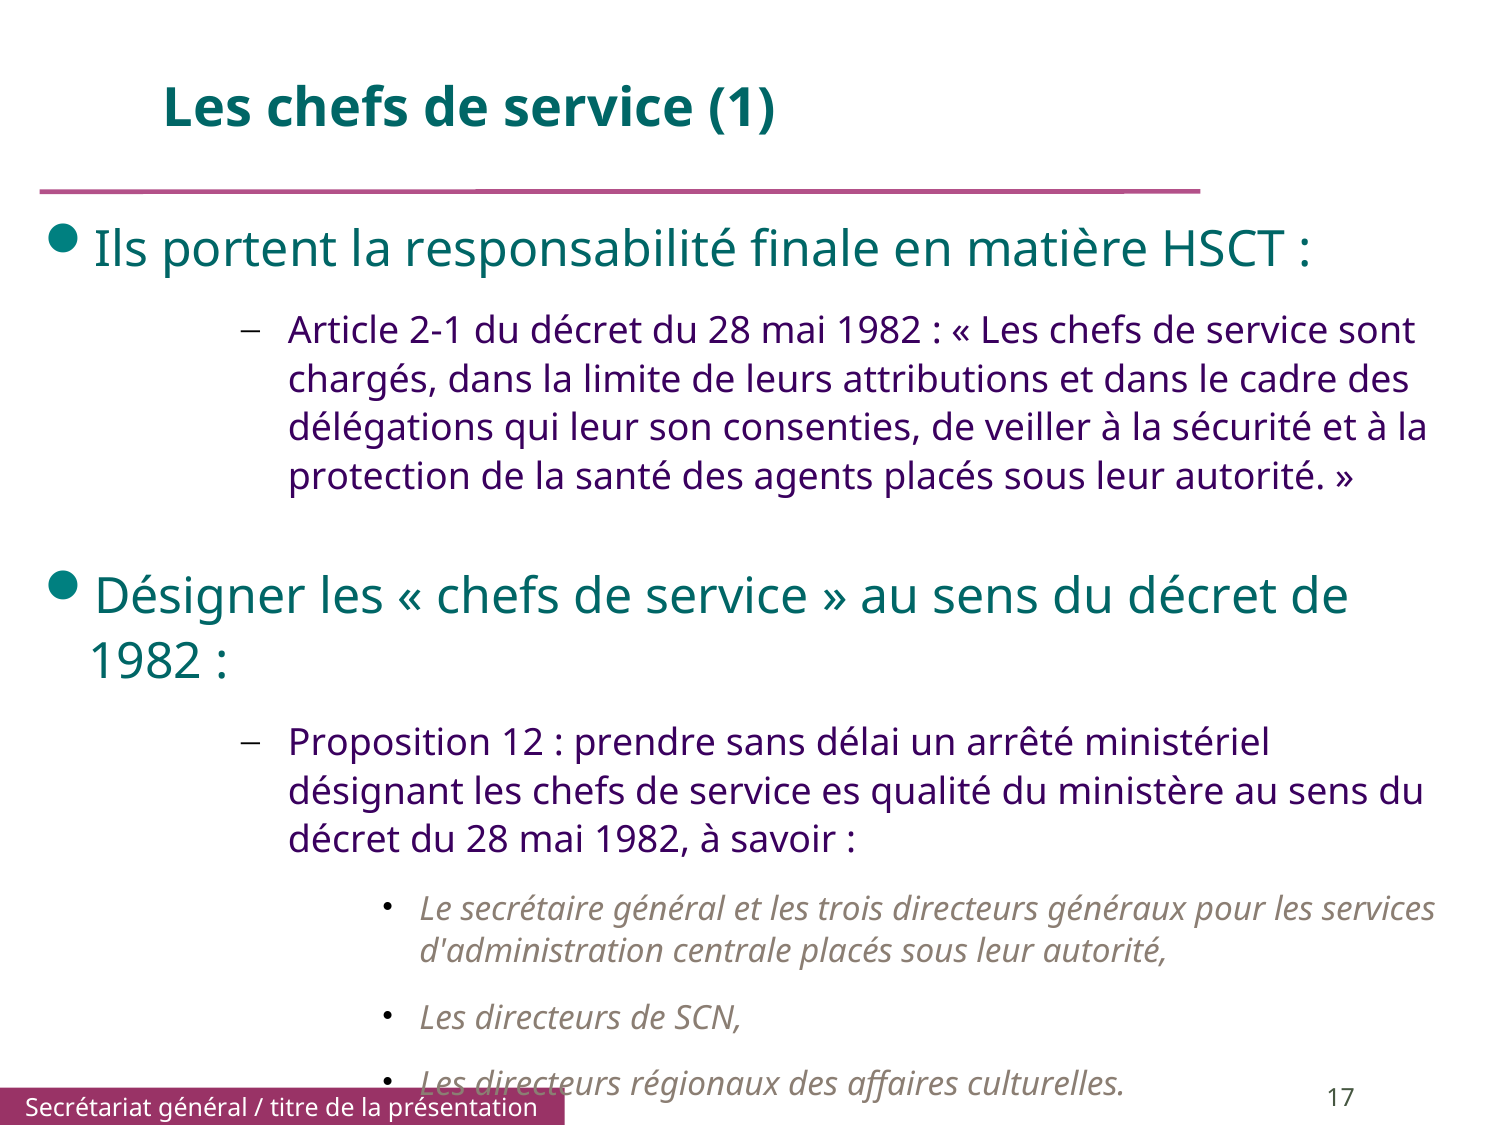

# Les chefs de service (1)
Ils portent la responsabilité finale en matière HSCT :
Article 2-1 du décret du 28 mai 1982 : « Les chefs de service sont chargés, dans la limite de leurs attributions et dans le cadre des délégations qui leur son consenties, de veiller à la sécurité et à la protection de la santé des agents placés sous leur autorité. »
Désigner les « chefs de service » au sens du décret de 1982 :
Proposition 12 : prendre sans délai un arrêté ministériel désignant les chefs de service es qualité du ministère au sens du décret du 28 mai 1982, à savoir :
Le secrétaire général et les trois directeurs généraux pour les services d'administration centrale placés sous leur autorité,
Les directeurs de SCN,
Les directeurs régionaux des affaires culturelles.
N.B.: Les présidents ou directeurs d'EP le sont déjà par définition.
17